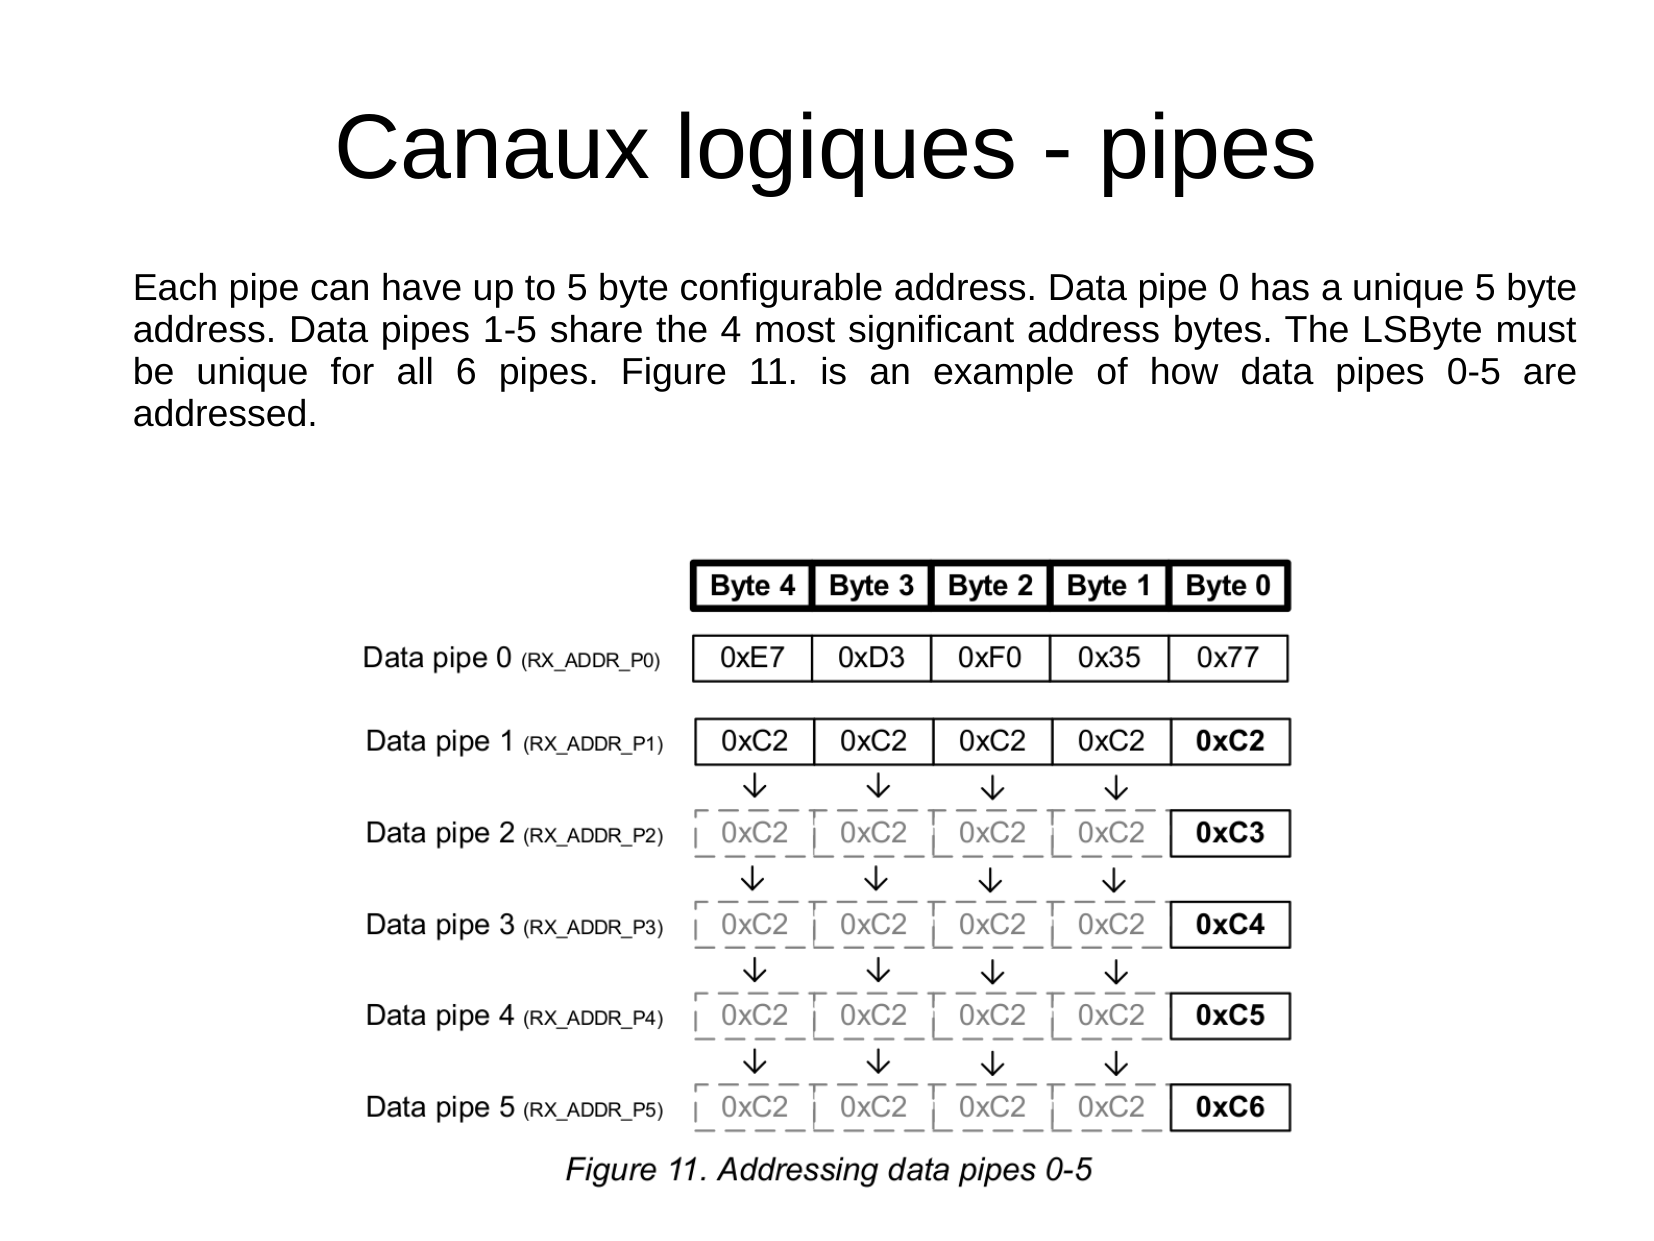

# Canaux logiques - pipes
Each pipe can have up to 5 byte configurable address. Data pipe 0 has a unique 5 byte address. Data pipes 1-5 share the 4 most significant address bytes. The LSByte must be unique for all 6 pipes. Figure 11. is an example of how data pipes 0-5 are addressed.